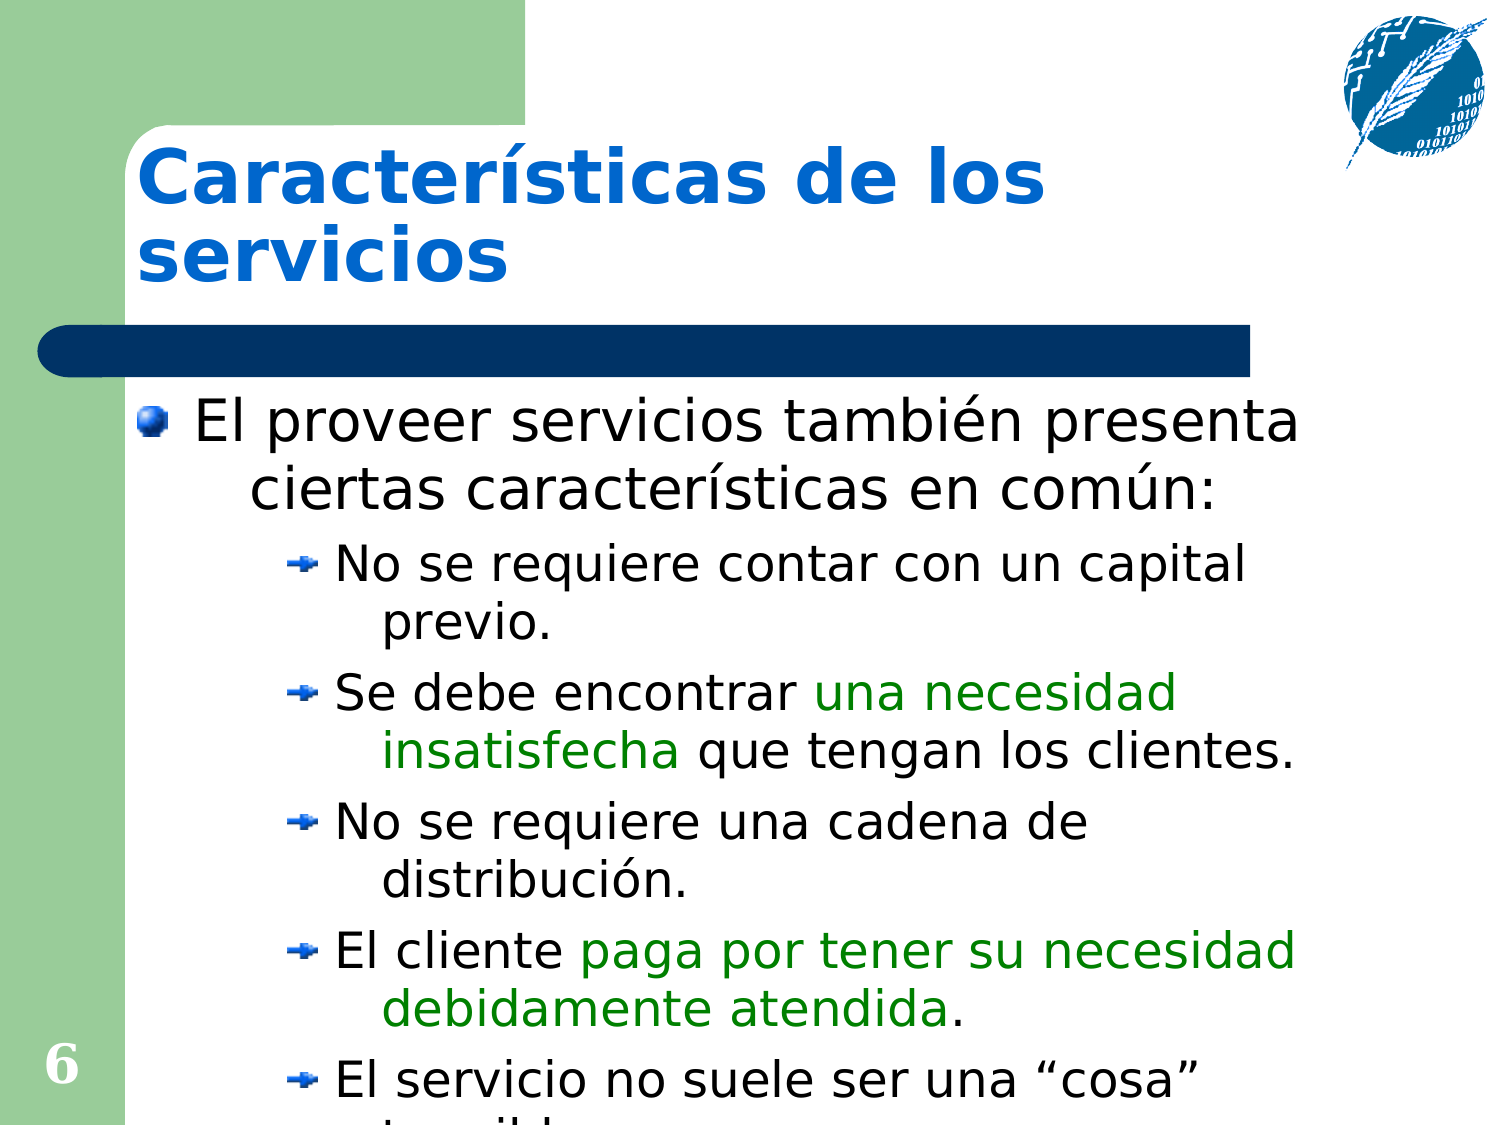

# Características de los servicios
El proveer servicios también presenta ciertas características en común:
No se requiere contar con un capital previo.
Se debe encontrar una necesidad insatisfecha que tengan los clientes.
No se requiere una cadena de distribución.
El cliente paga por tener su necesidad debidamente atendida.
El servicio no suele ser una “cosa” tangible.
6